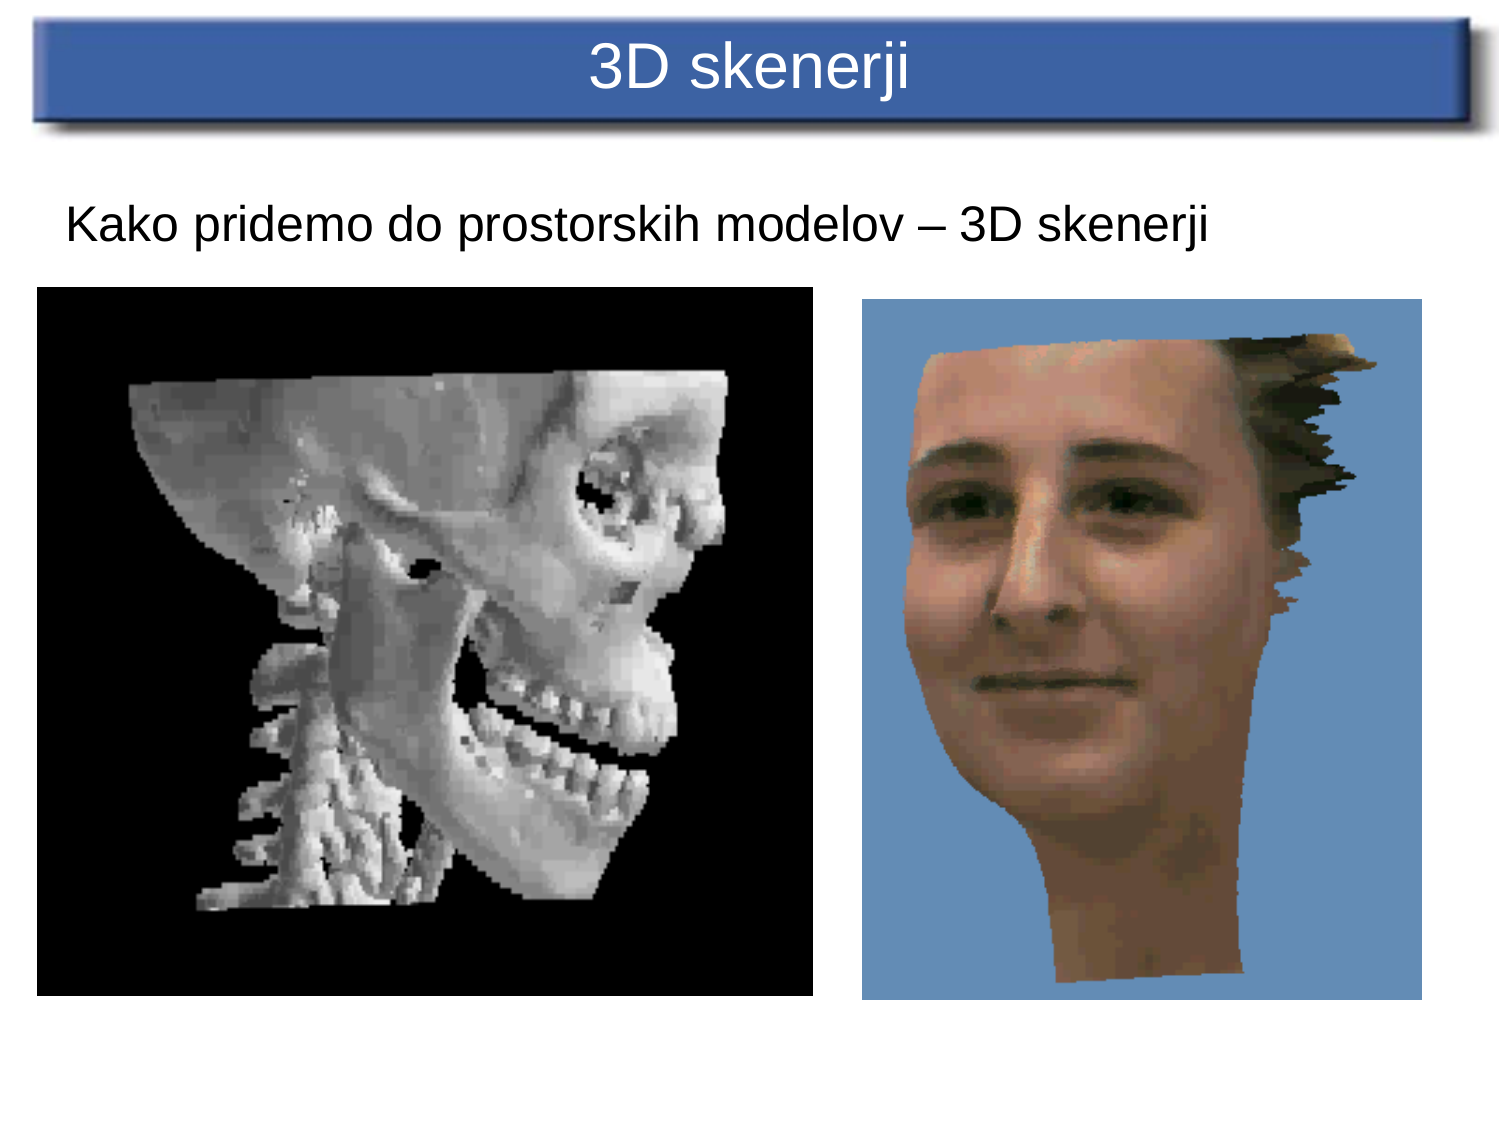

# 3D skenerji
Kako pridemo do prostorskih modelov – 3D skenerji